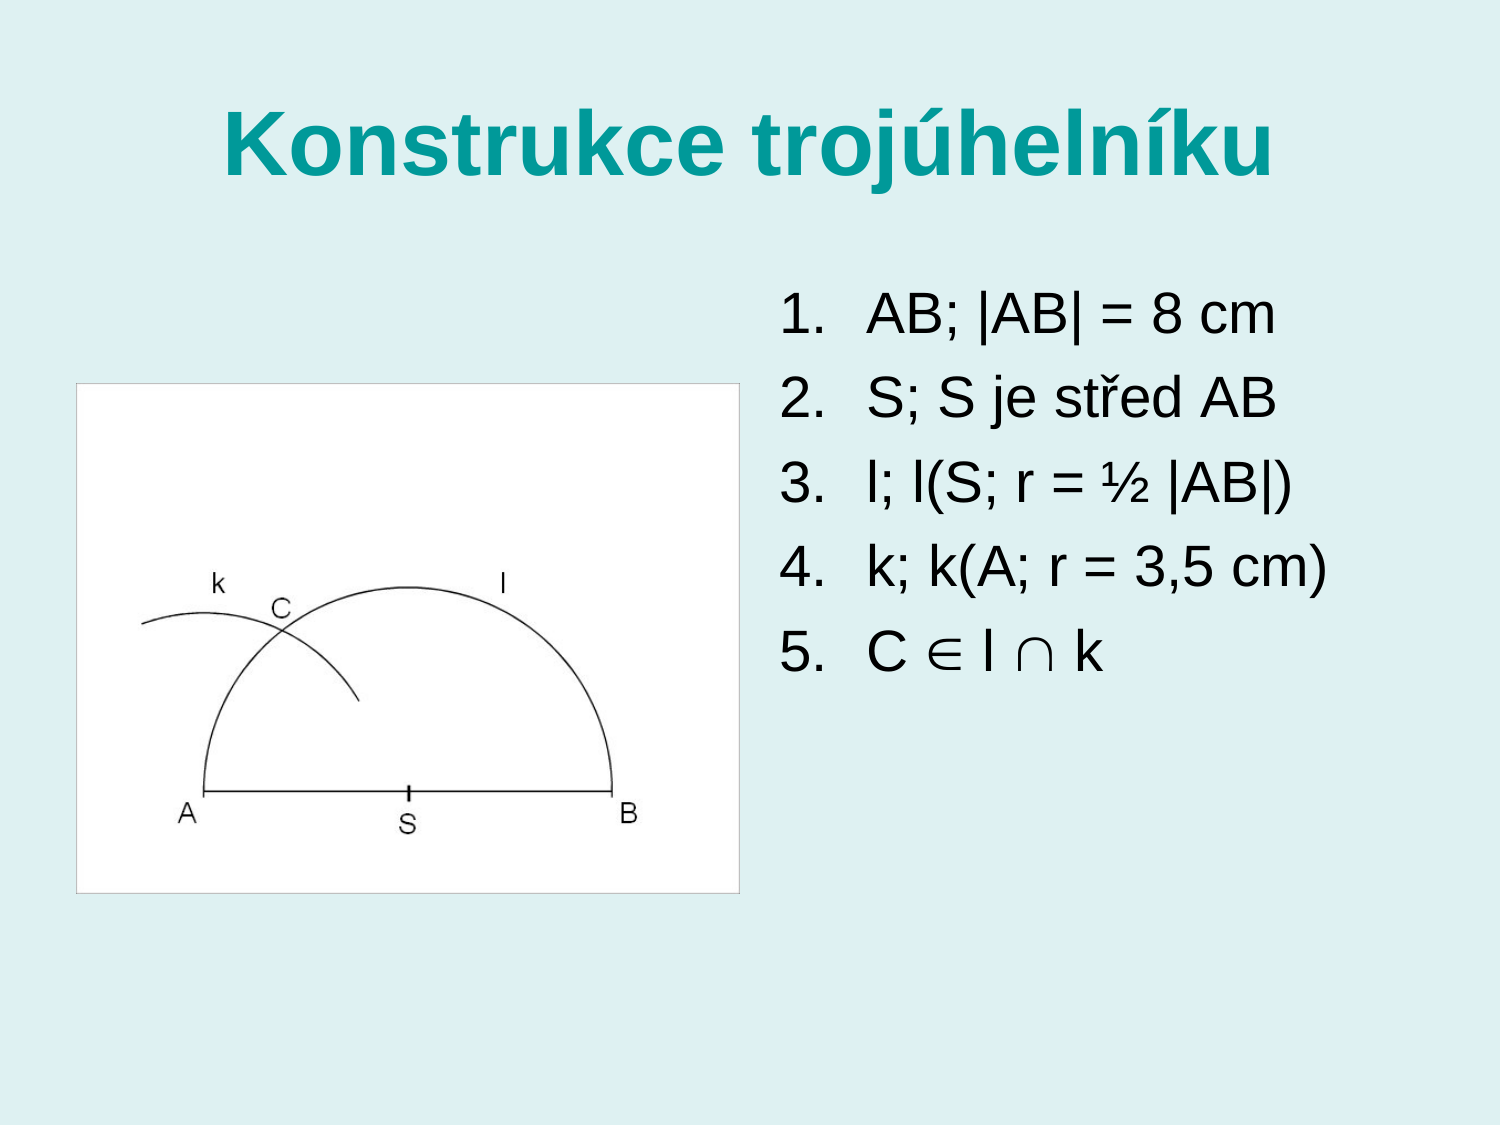

# Konstrukce trojúhelníku
AB; |AB| = 8 cm
S; S je střed AB
l; l(S; r = ½ |AB|)
k; k(A; r = 3,5 cm)
C  l  k